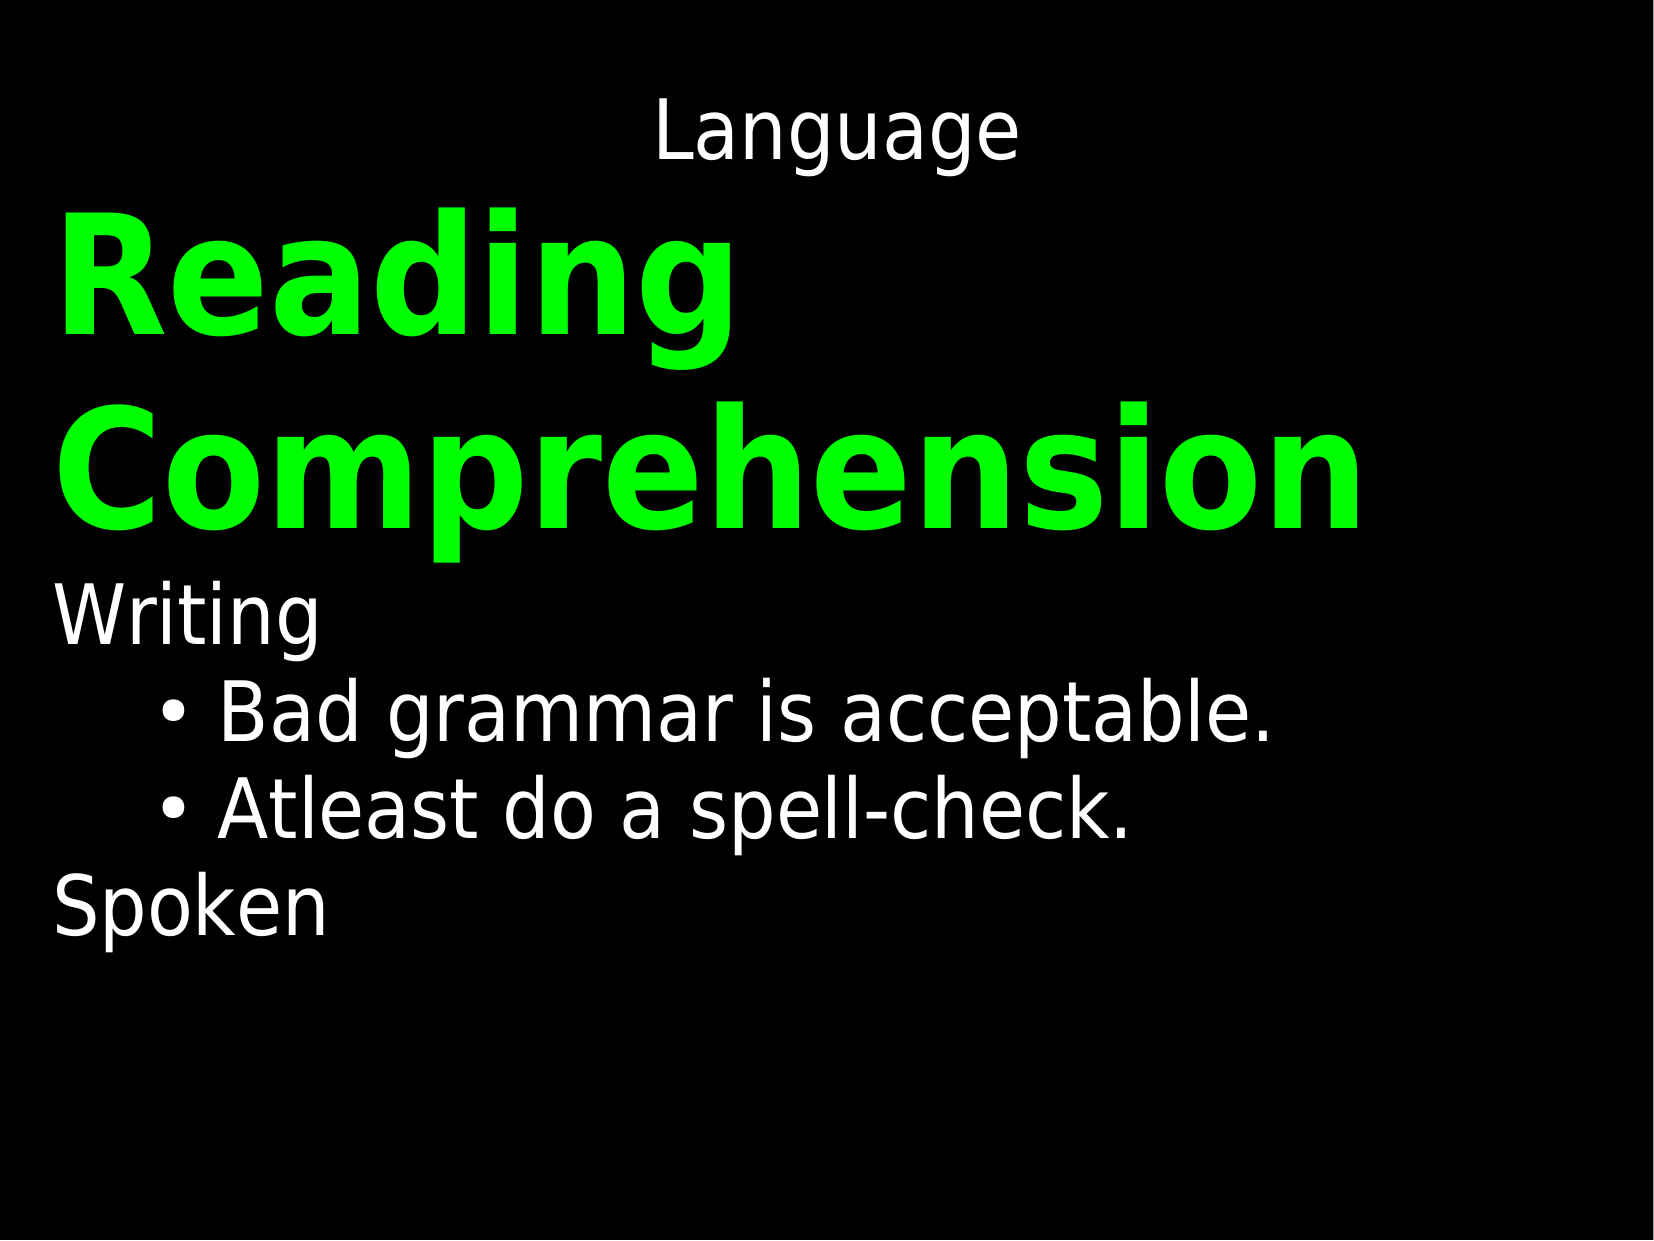

Language
Reading
Comprehension
Writing
 Bad grammar is acceptable.
 Atleast do a spell-check.
Spoken